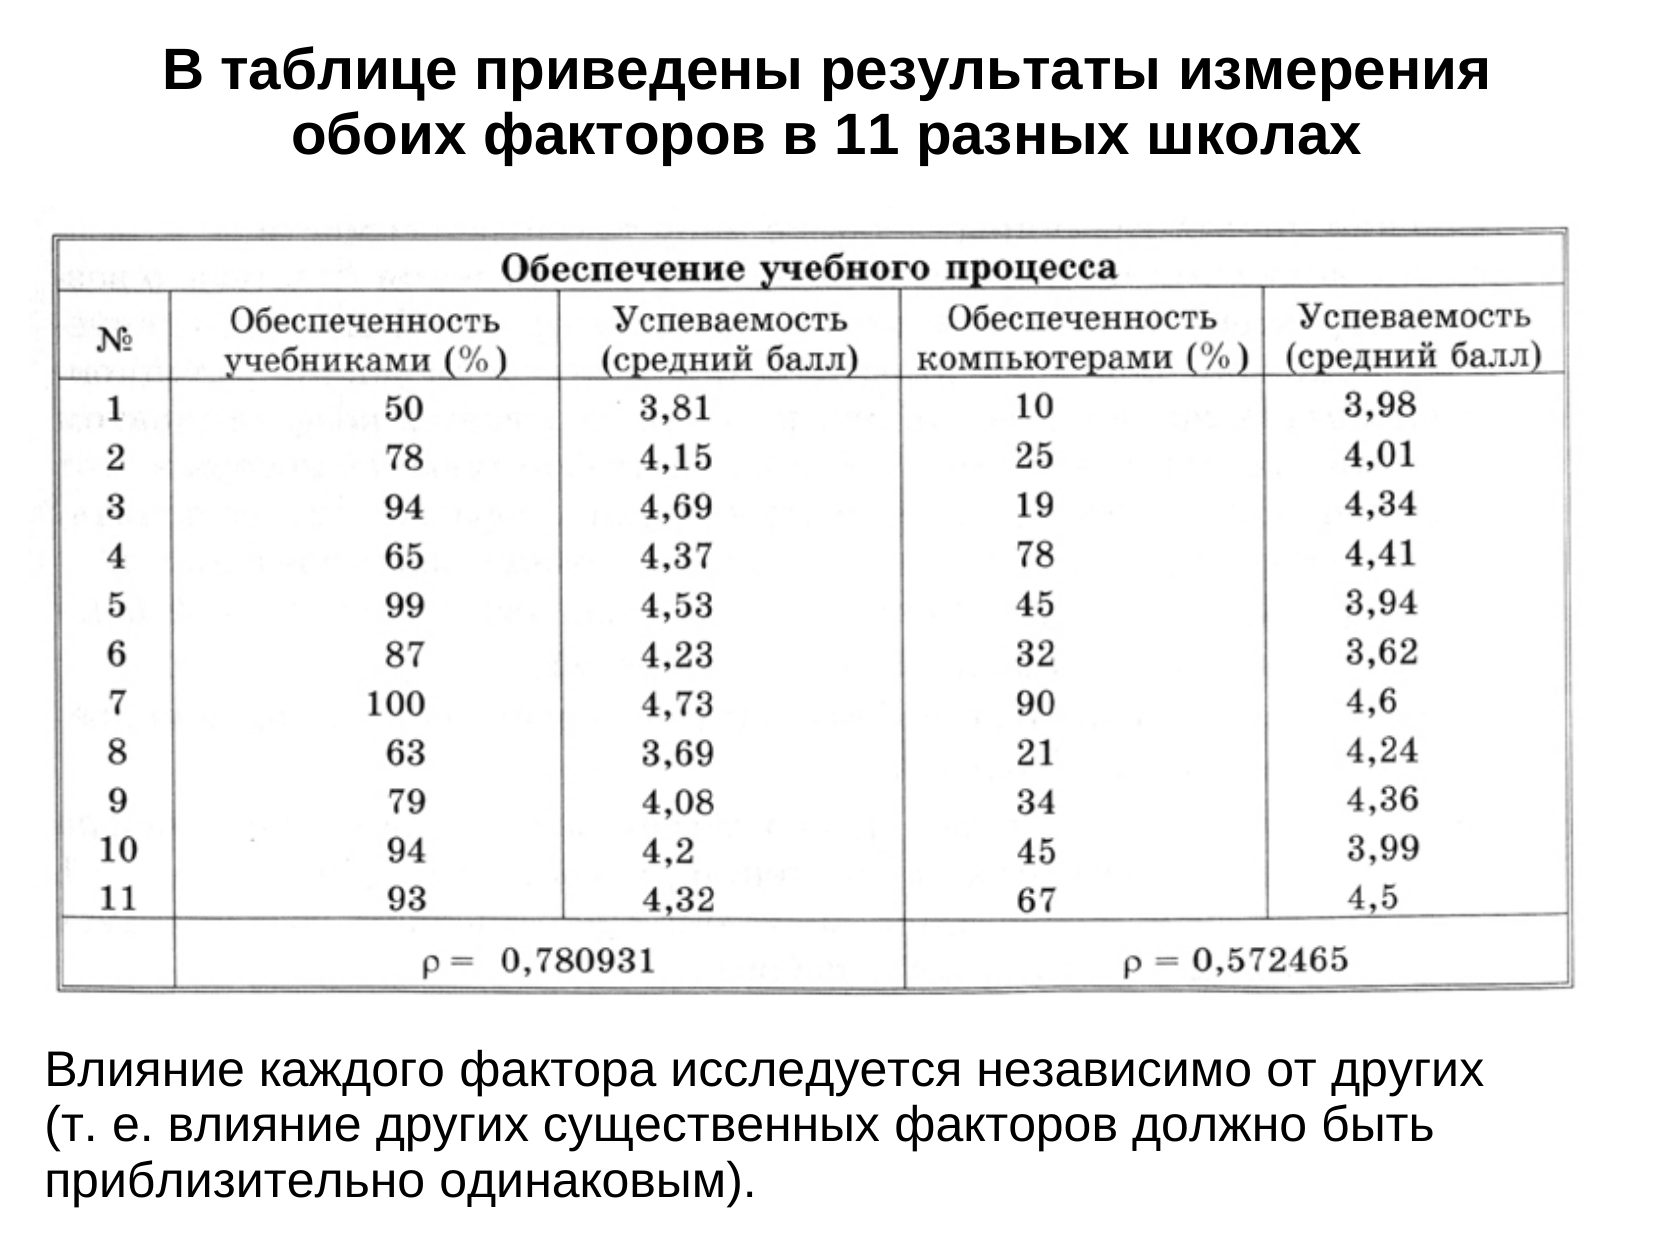

В таблице приведены результаты измерения обоих факторов в 11 разных школах
Влияние каждого фактора исследуется независимо от других
(т. е. влияние других существенных факторов должно быть приблизительно одинаковым).